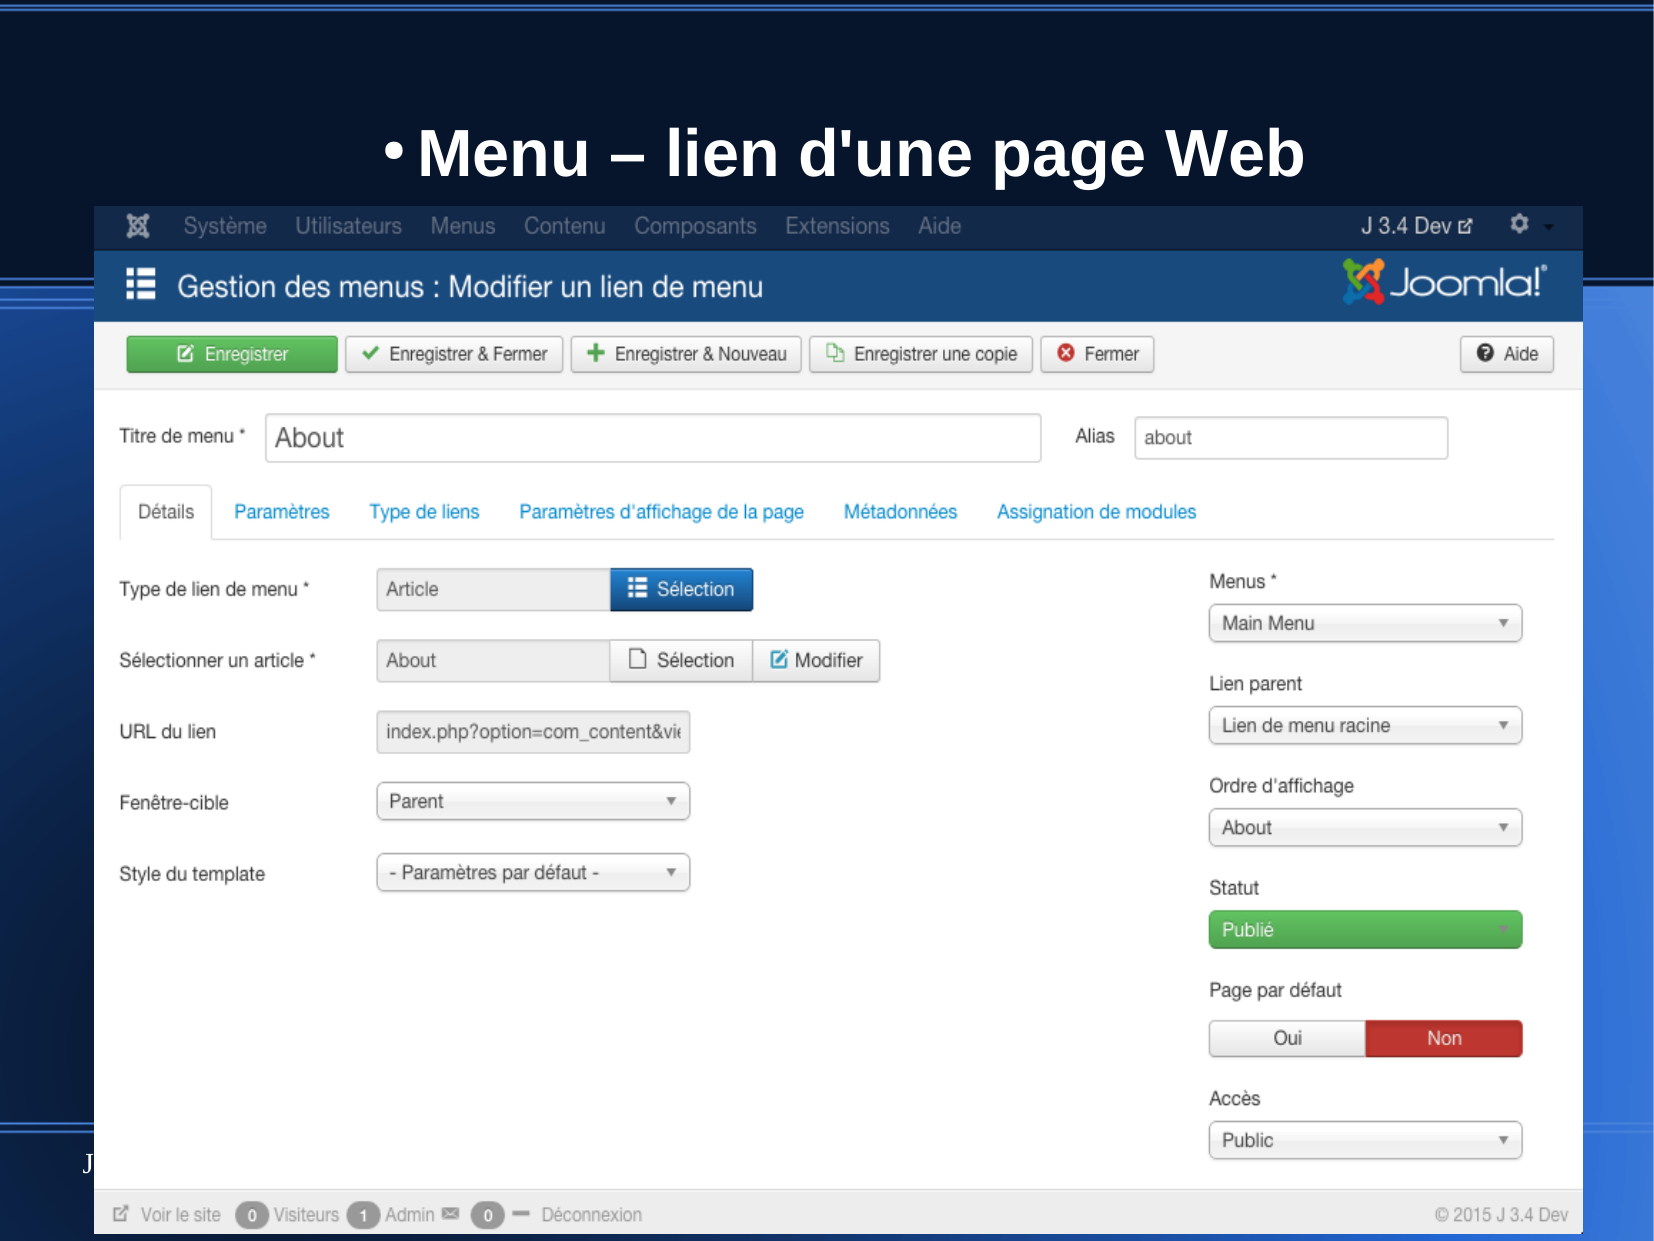

# Menu – lien d'une page Web
29/03/2015
Joomgroupe Lyon - Joomla! 3.4
15